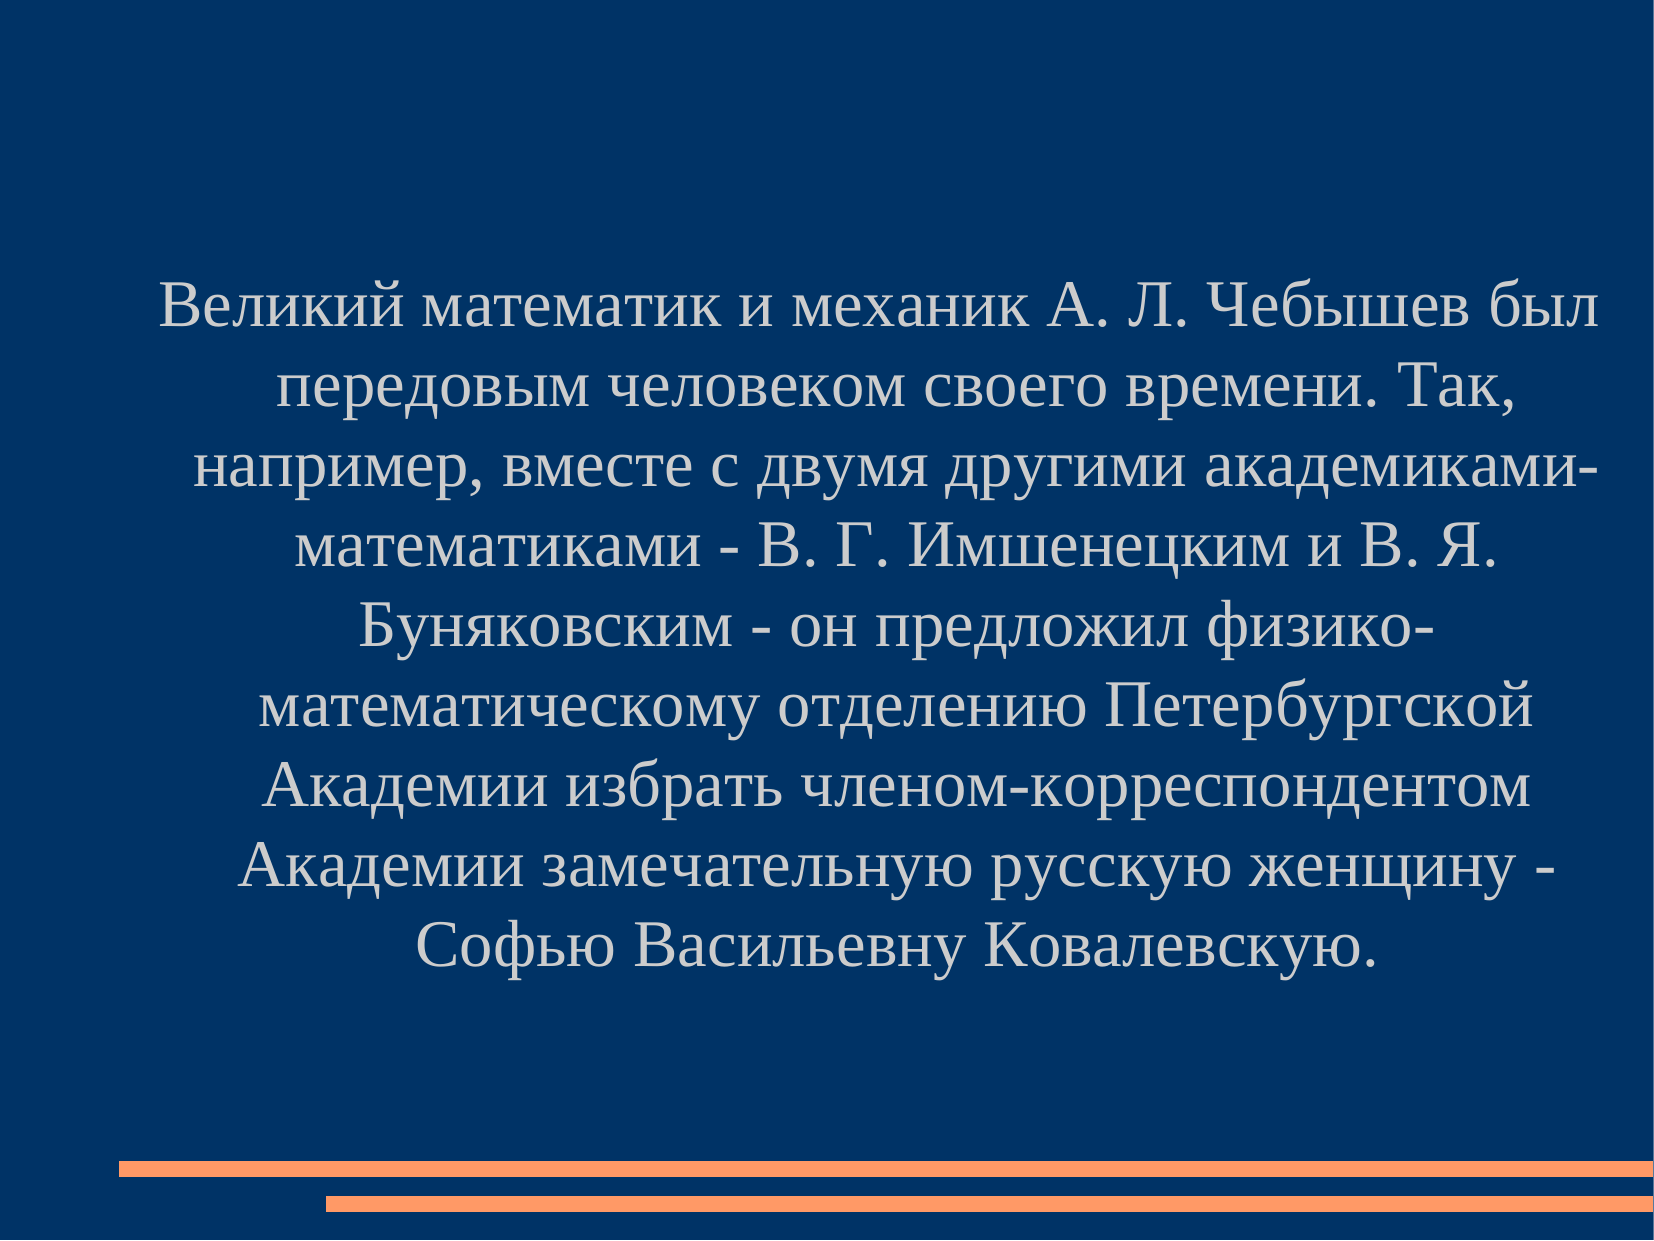

Великий математик и механик А. Л. Чебышев был передовым человеком своего времени. Так, например, вместе с двумя другими академиками-математиками - В. Г. Имшенецким и В. Я. Буняковским - он предложил физико-математическому отделению Петербургской Академии избрать членом-корреспондентом Академии замечательную русскую женщину - Софью Васильевну Ковалевскую.
#